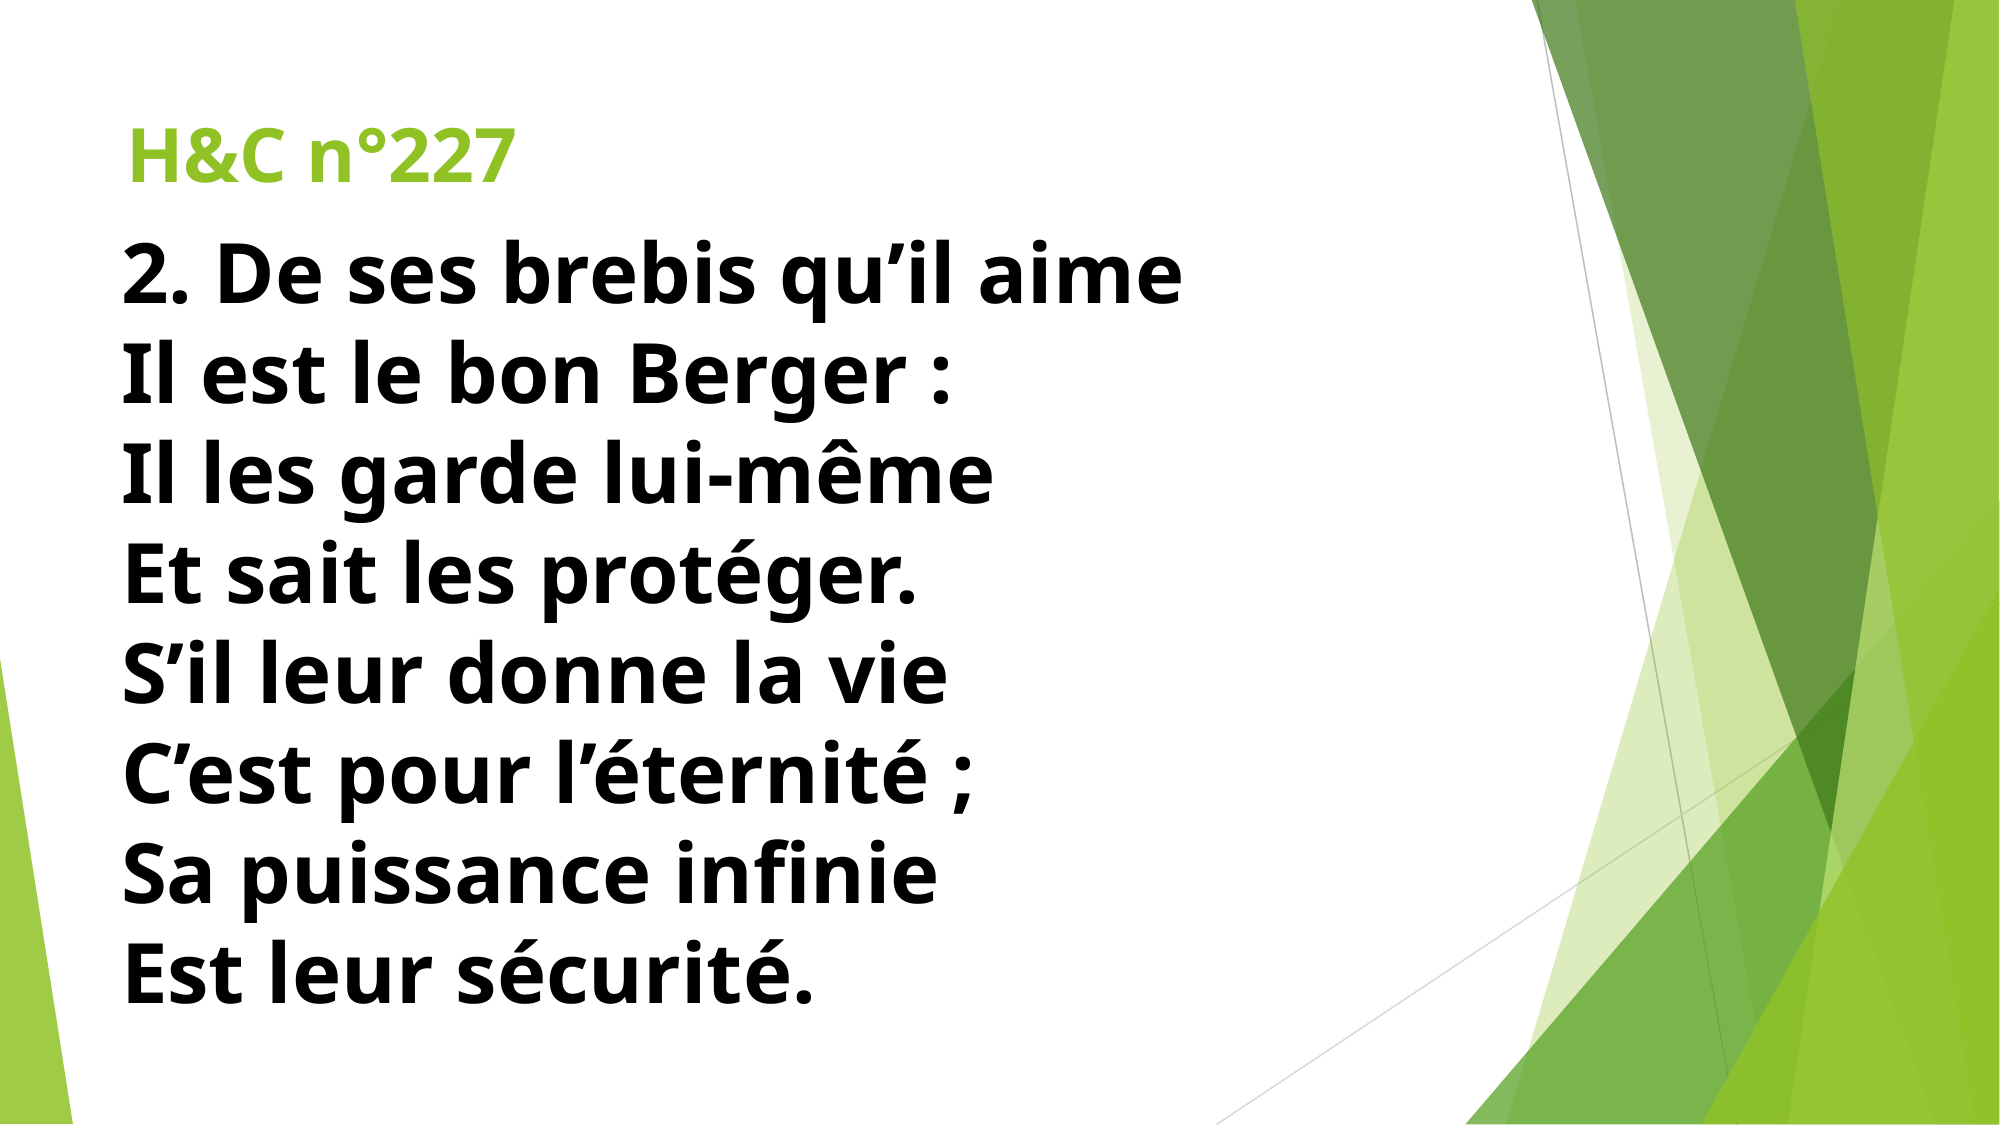

H&C n°227
2. De ses brebis qu’il aime
Il est le bon Berger :
Il les garde lui-même
Et sait les protéger.
S’il leur donne la vie
C’est pour l’éternité ;
Sa puissance infinie
Est leur sécurité.